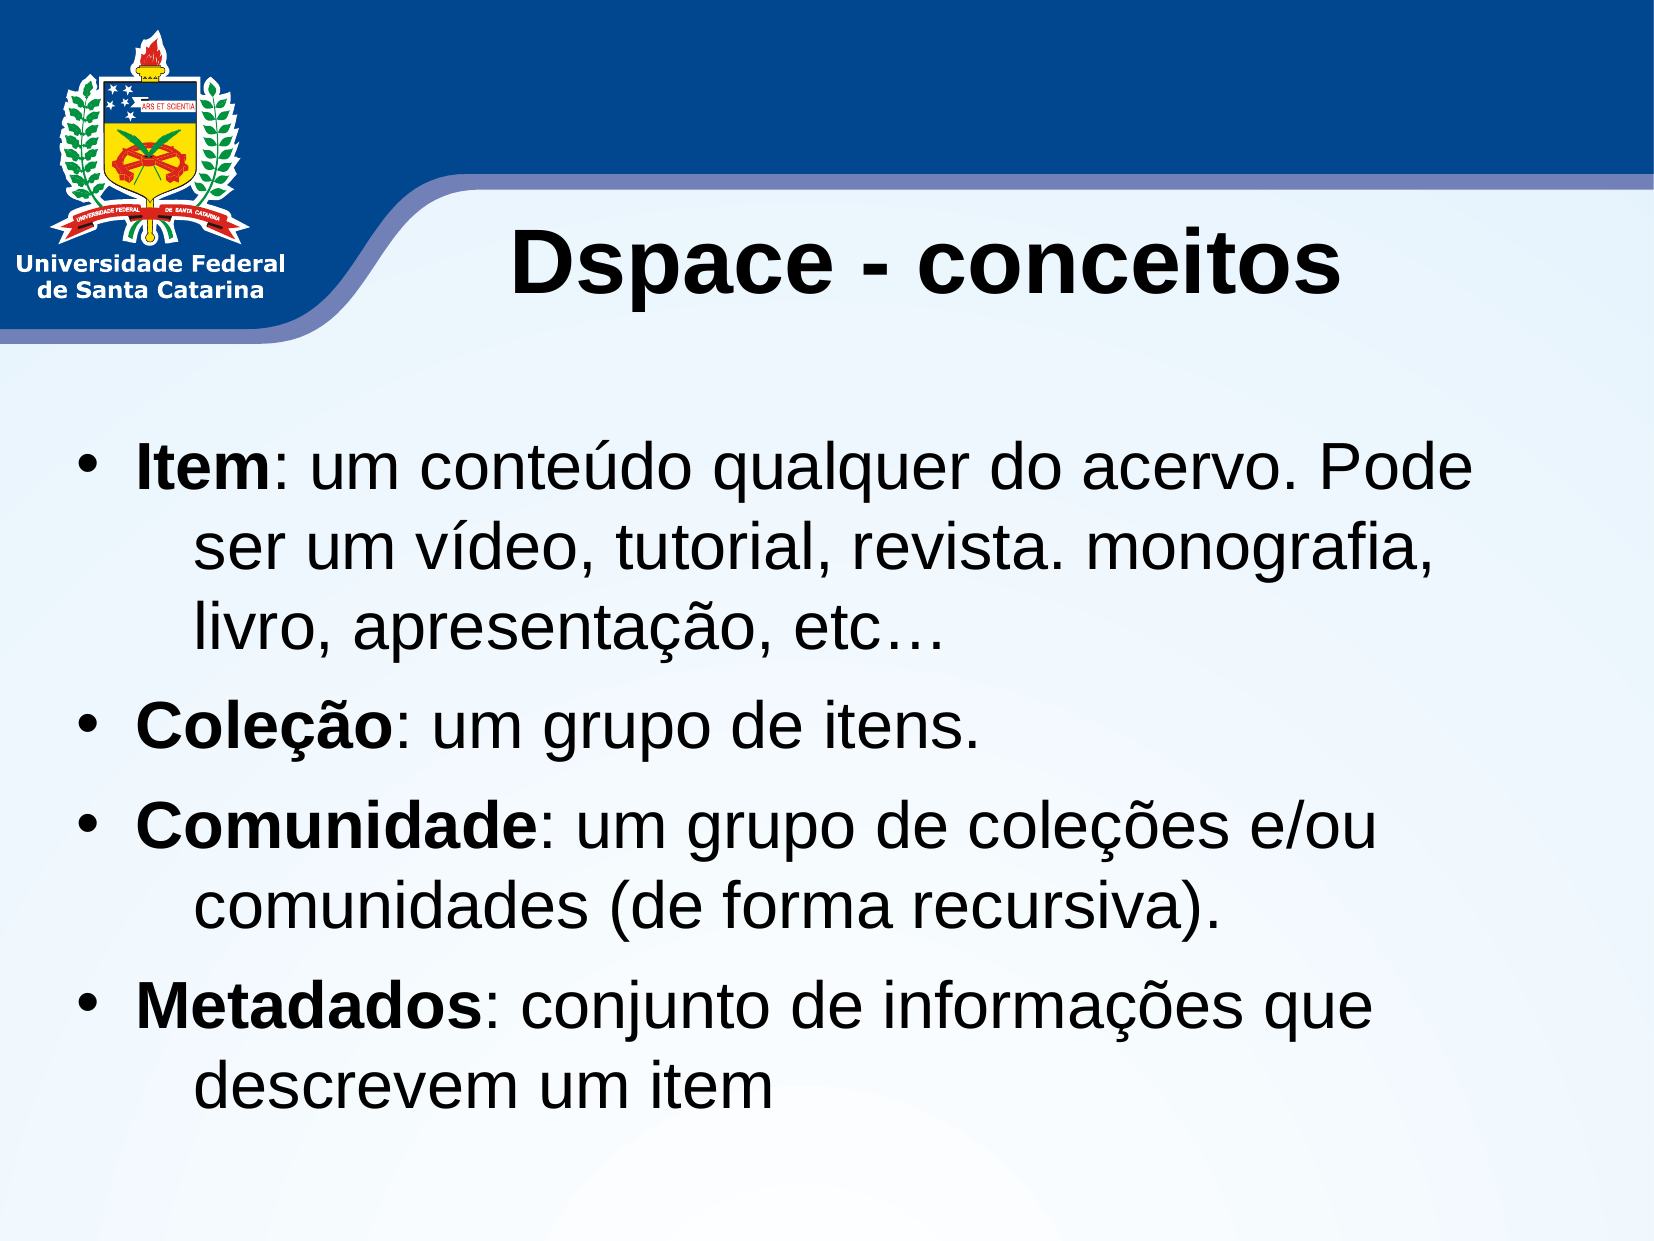

# Dspace - conceitos
Item: um conteúdo qualquer do acervo. Pode ser um vídeo, tutorial, revista. monografia, livro, apresentação, etc…
Coleção: um grupo de itens.
Comunidade: um grupo de coleções e/ou comunidades (de forma recursiva).
Metadados: conjunto de informações que descrevem um item